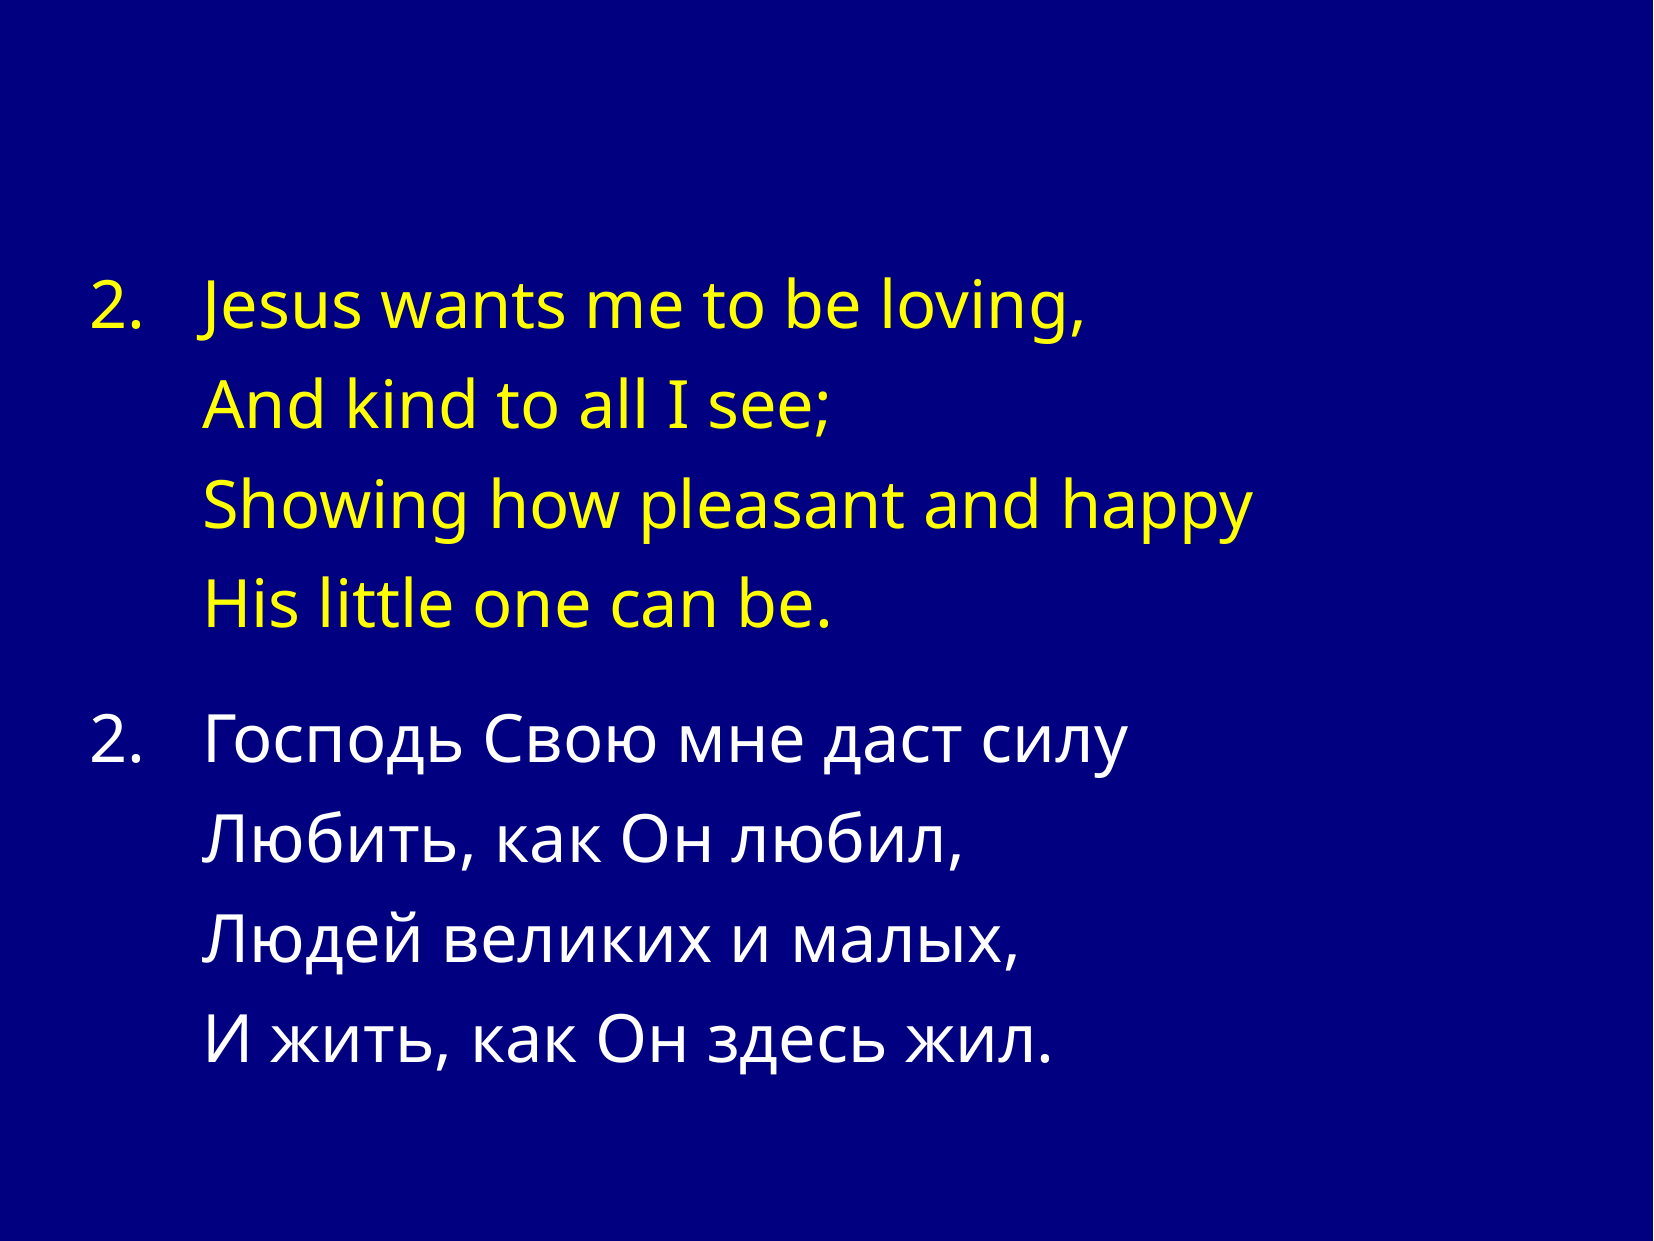

2.	Jesus wants me to be loving,
	And kind to all I see;
	Showing how pleasant and happy
	His little one can be.
2.	Господь Свою мне даст силу
	Любить, как Он любил,
	Людей великих и малых,
	И жить, как Он здесь жил.